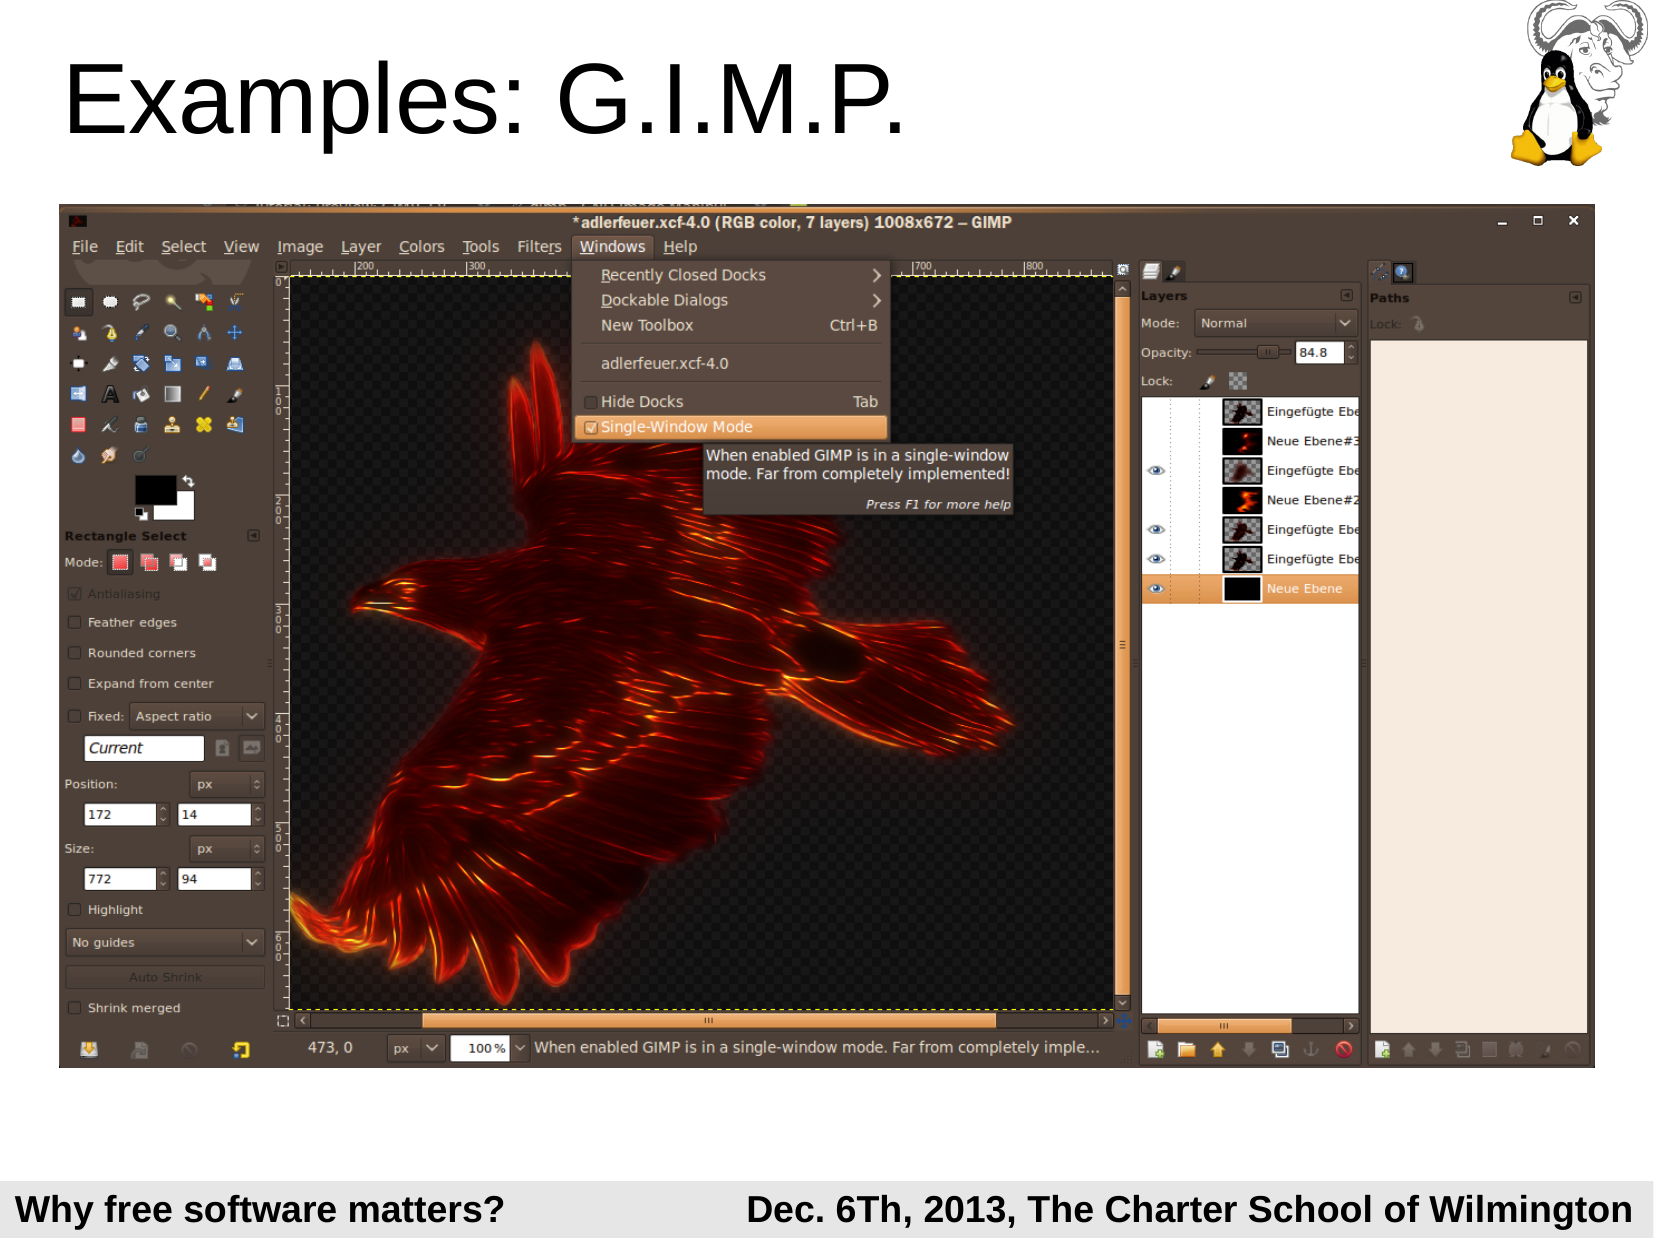

Examples: G.I.M.P.
Why free software matters? Dec. 6Th, 2013, The Charter School of Wilmington